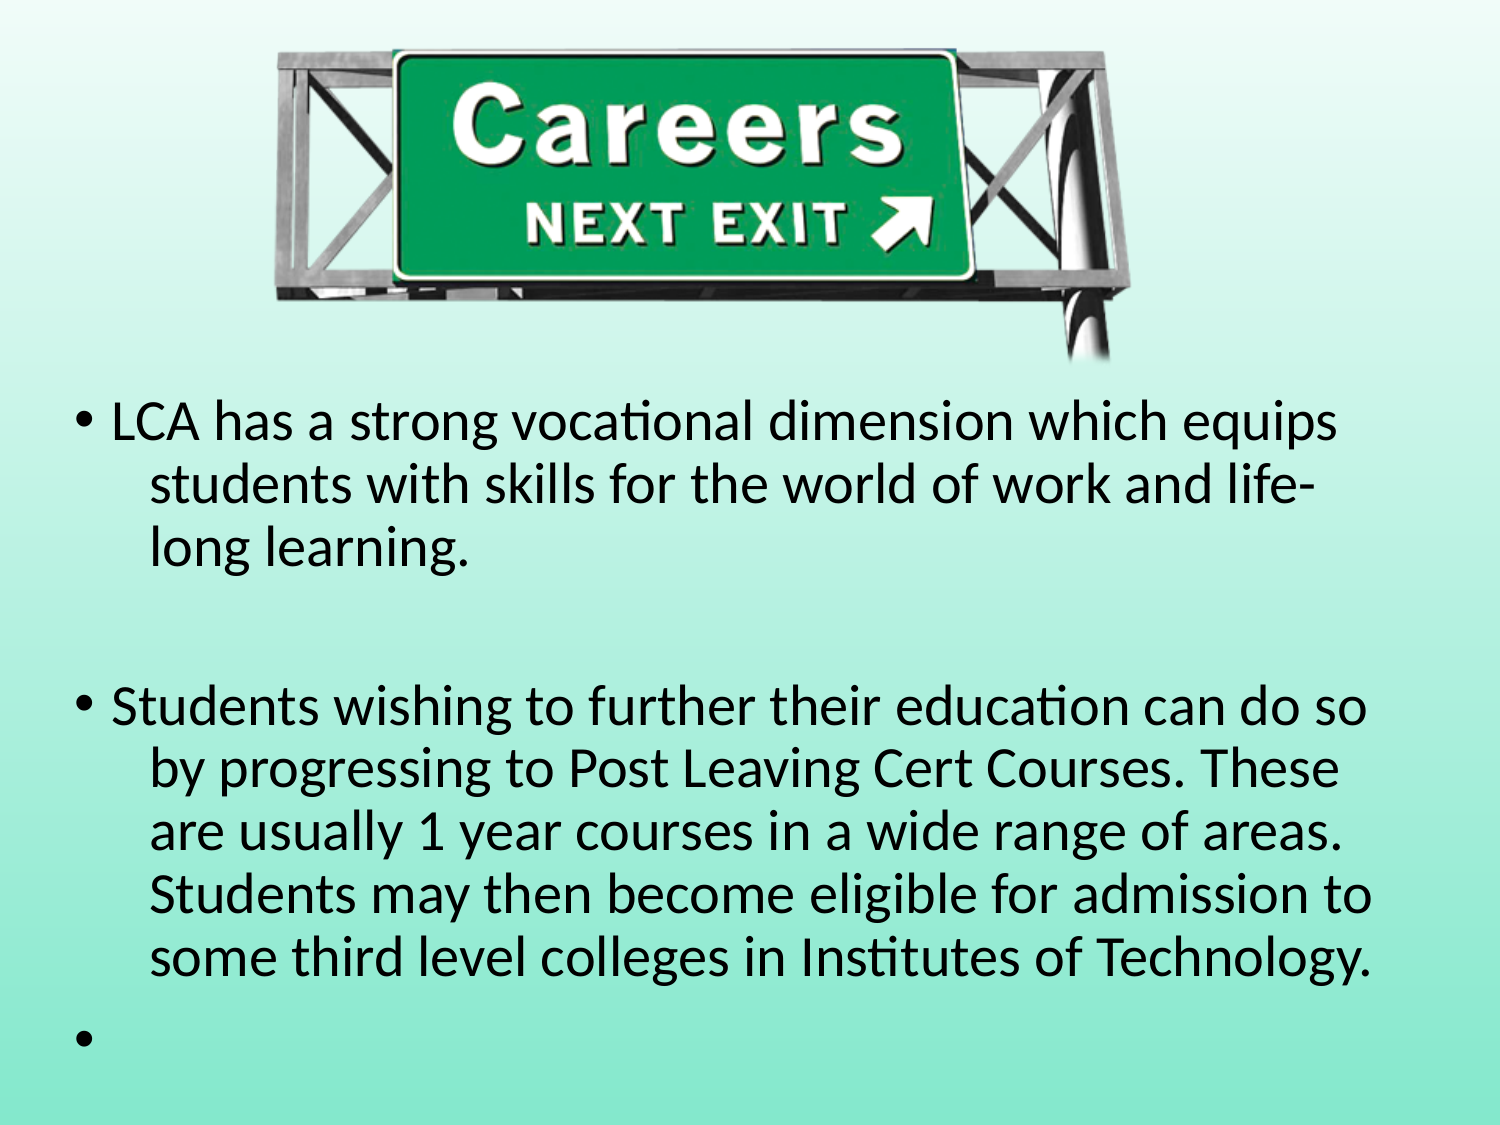

# LCA has a strong vocational dimension which equips students with skills for the world of work and life-long learning.
Students wishing to further their education can do so by progressing to Post Leaving Cert Courses. These are usually 1 year courses in a wide range of areas. Students may then become eligible for admission to some third level colleges in Institutes of Technology.